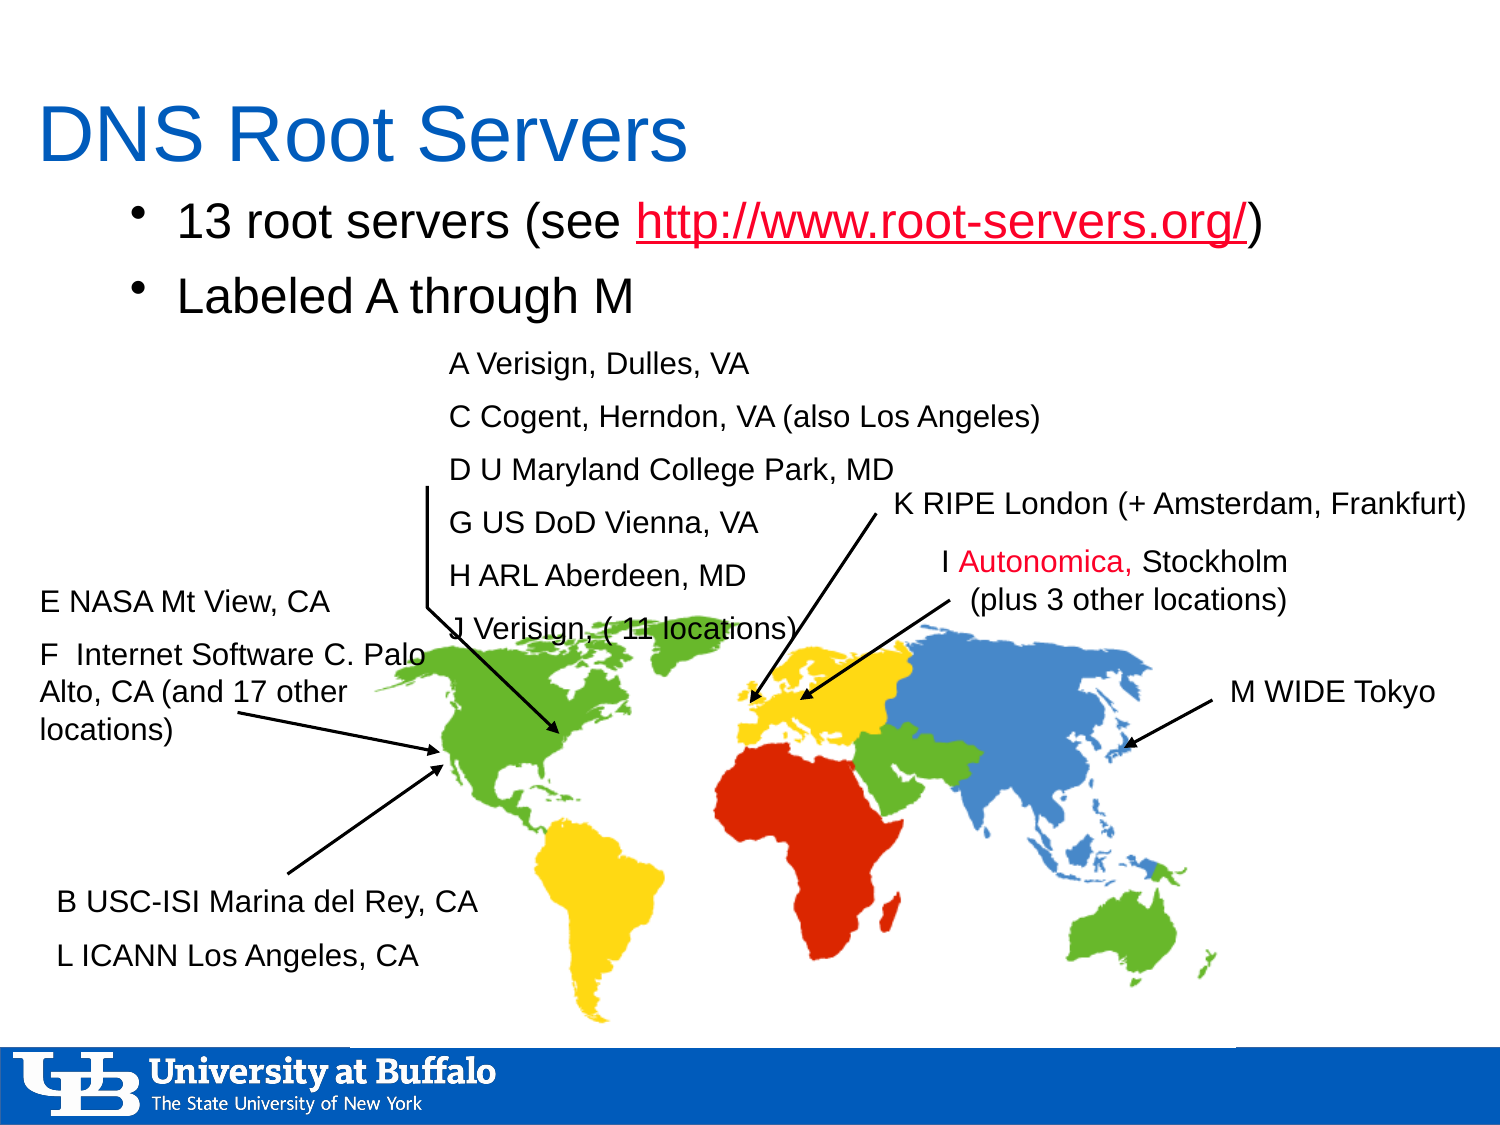

# DNS Root Servers
13 root servers (see http://www.root-servers.org/)
Labeled A through M
A Verisign, Dulles, VA
C Cogent, Herndon, VA (also Los Angeles)
D U Maryland College Park, MD
G US DoD Vienna, VA
H ARL Aberdeen, MD
J Verisign, ( 11 locations)
K RIPE London (+ Amsterdam, Frankfurt)
I Autonomica, Stockholm (plus 3 other locations)
E NASA Mt View, CA
F Internet Software C. Palo Alto, CA (and 17 other locations)
M WIDE Tokyo
B USC-ISI Marina del Rey, CA
L ICANN Los Angeles, CA